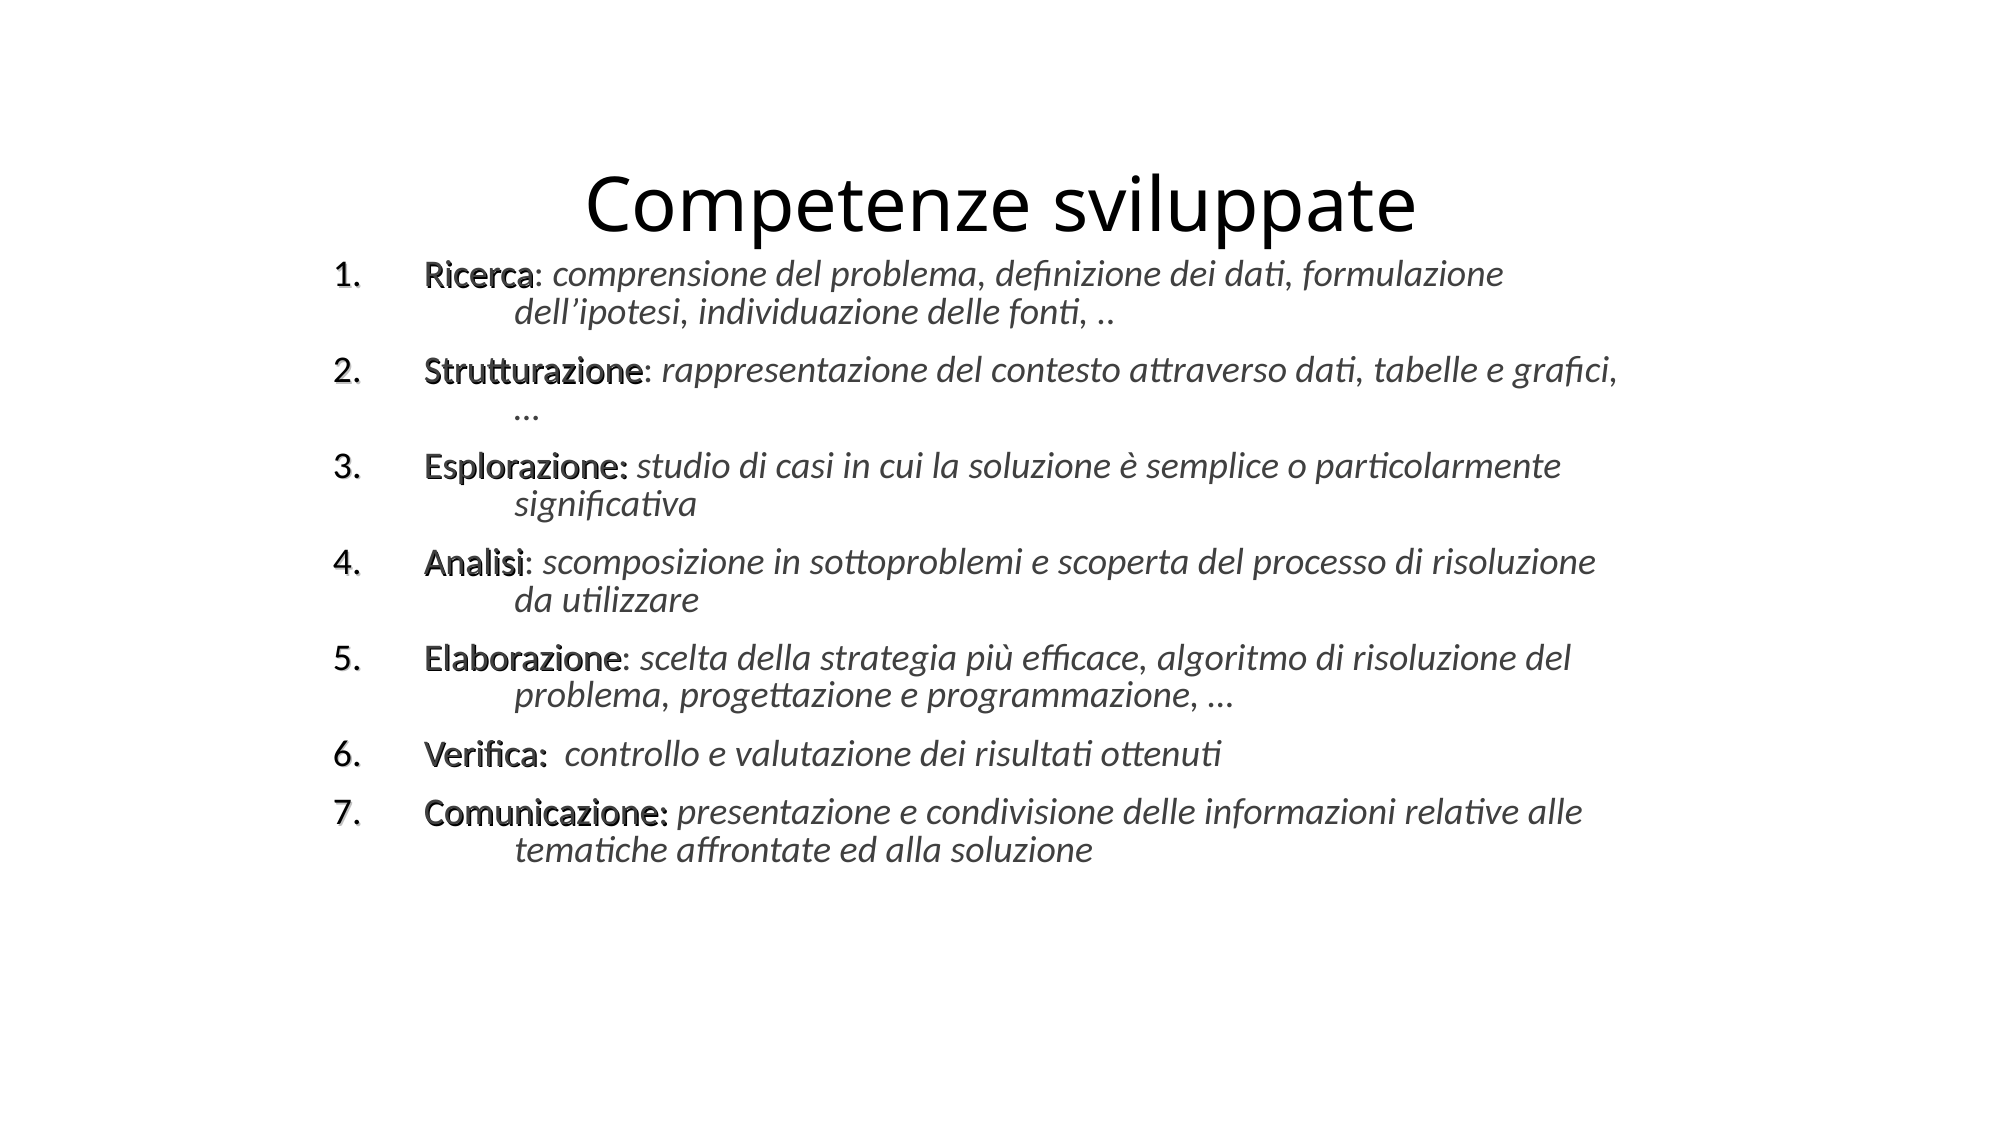

# Competenze sviluppate
Ricerca: comprensione del problema, definizione dei dati, formulazione dell’ipotesi, individuazione delle fonti, ..
Strutturazione: rappresentazione del contesto attraverso dati, tabelle e grafici, …
Esplorazione: studio di casi in cui la soluzione è semplice o particolarmente significativa
Analisi: scomposizione in sottoproblemi e scoperta del processo di risoluzione da utilizzare
Elaborazione: scelta della strategia più efficace, algoritmo di risoluzione del problema, progettazione e programmazione, …
Verifica: controllo e valutazione dei risultati ottenuti
Comunicazione: presentazione e condivisione delle informazioni relative alle tematiche affrontate ed alla soluzione